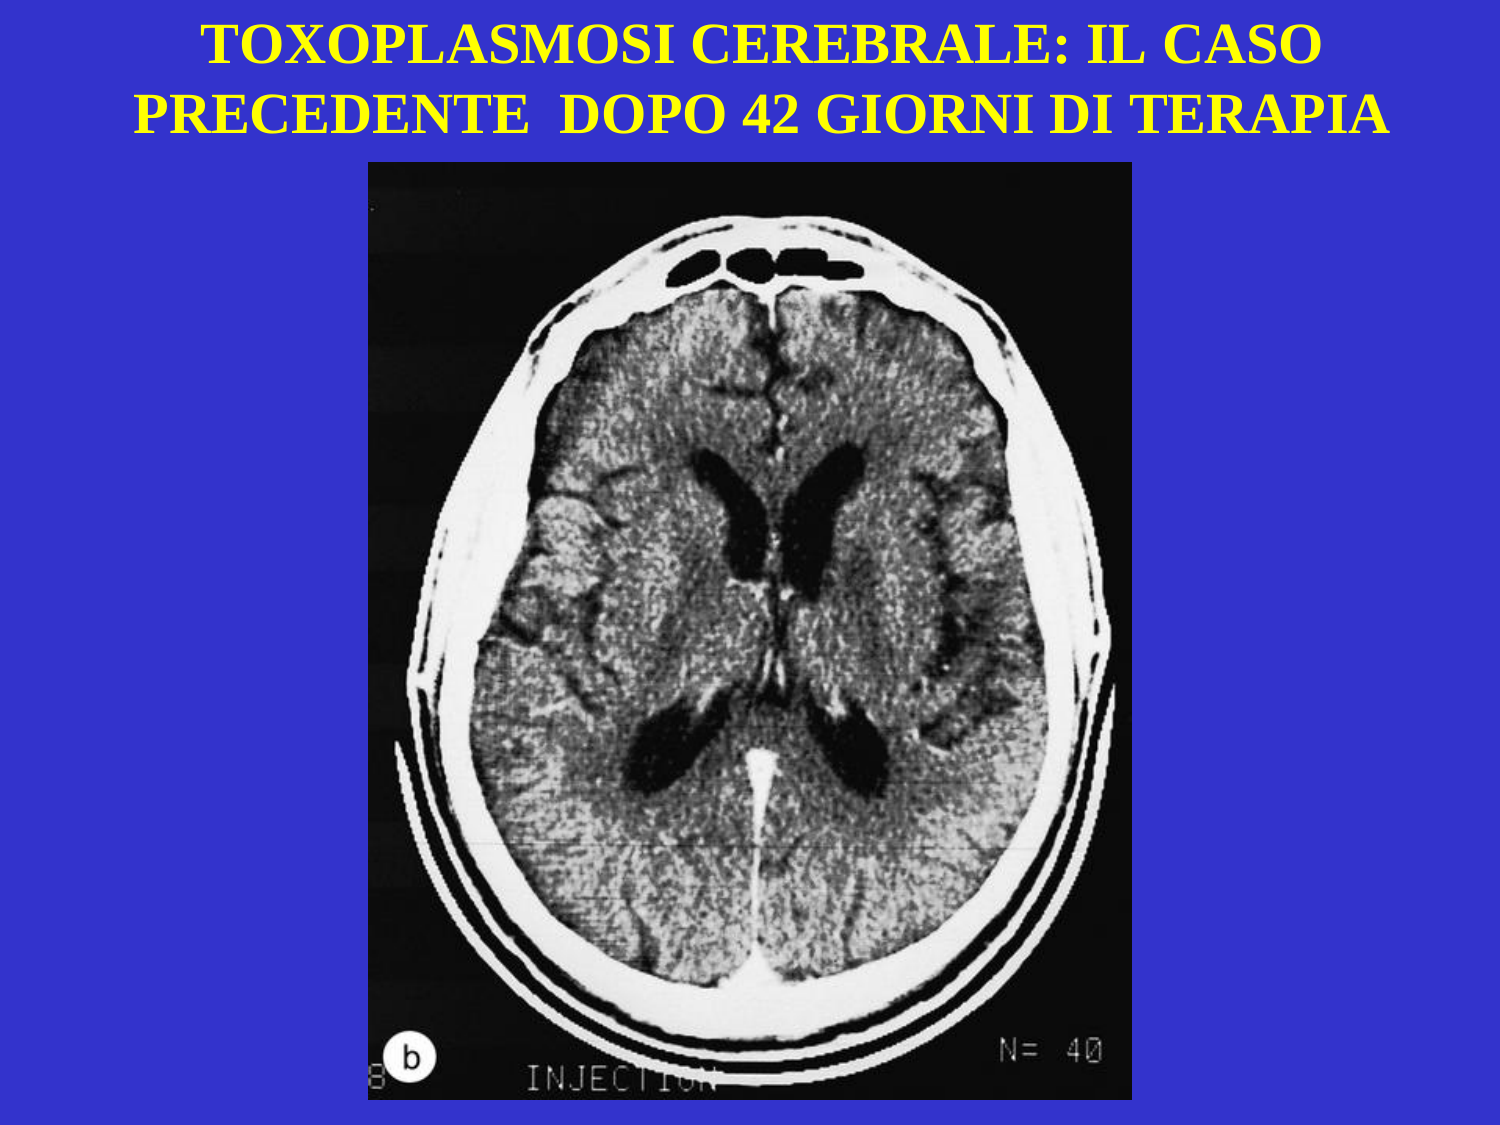

TOXOPLASMOSI CEREBRALE: IL CASO PRECEDENTE DOPO 42 GIORNI DI TERAPIA